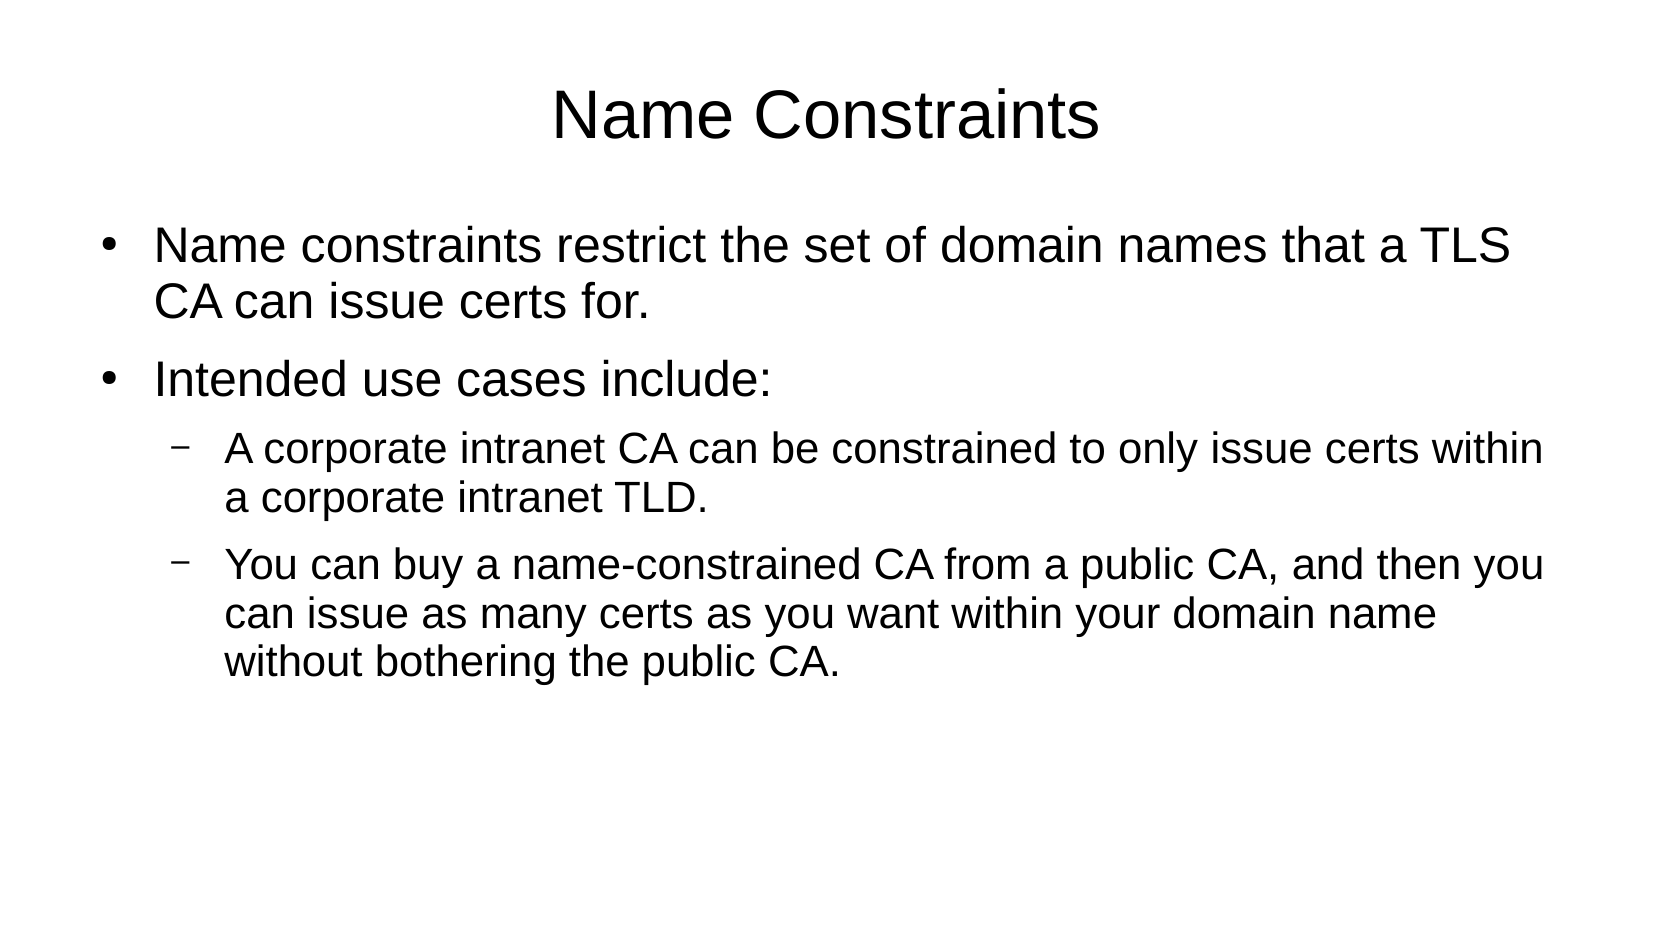

# Name Constraints
Name constraints restrict the set of domain names that a TLS CA can issue certs for.
Intended use cases include:
A corporate intranet CA can be constrained to only issue certs within a corporate intranet TLD.
You can buy a name-constrained CA from a public CA, and then you can issue as many certs as you want within your domain name without bothering the public CA.